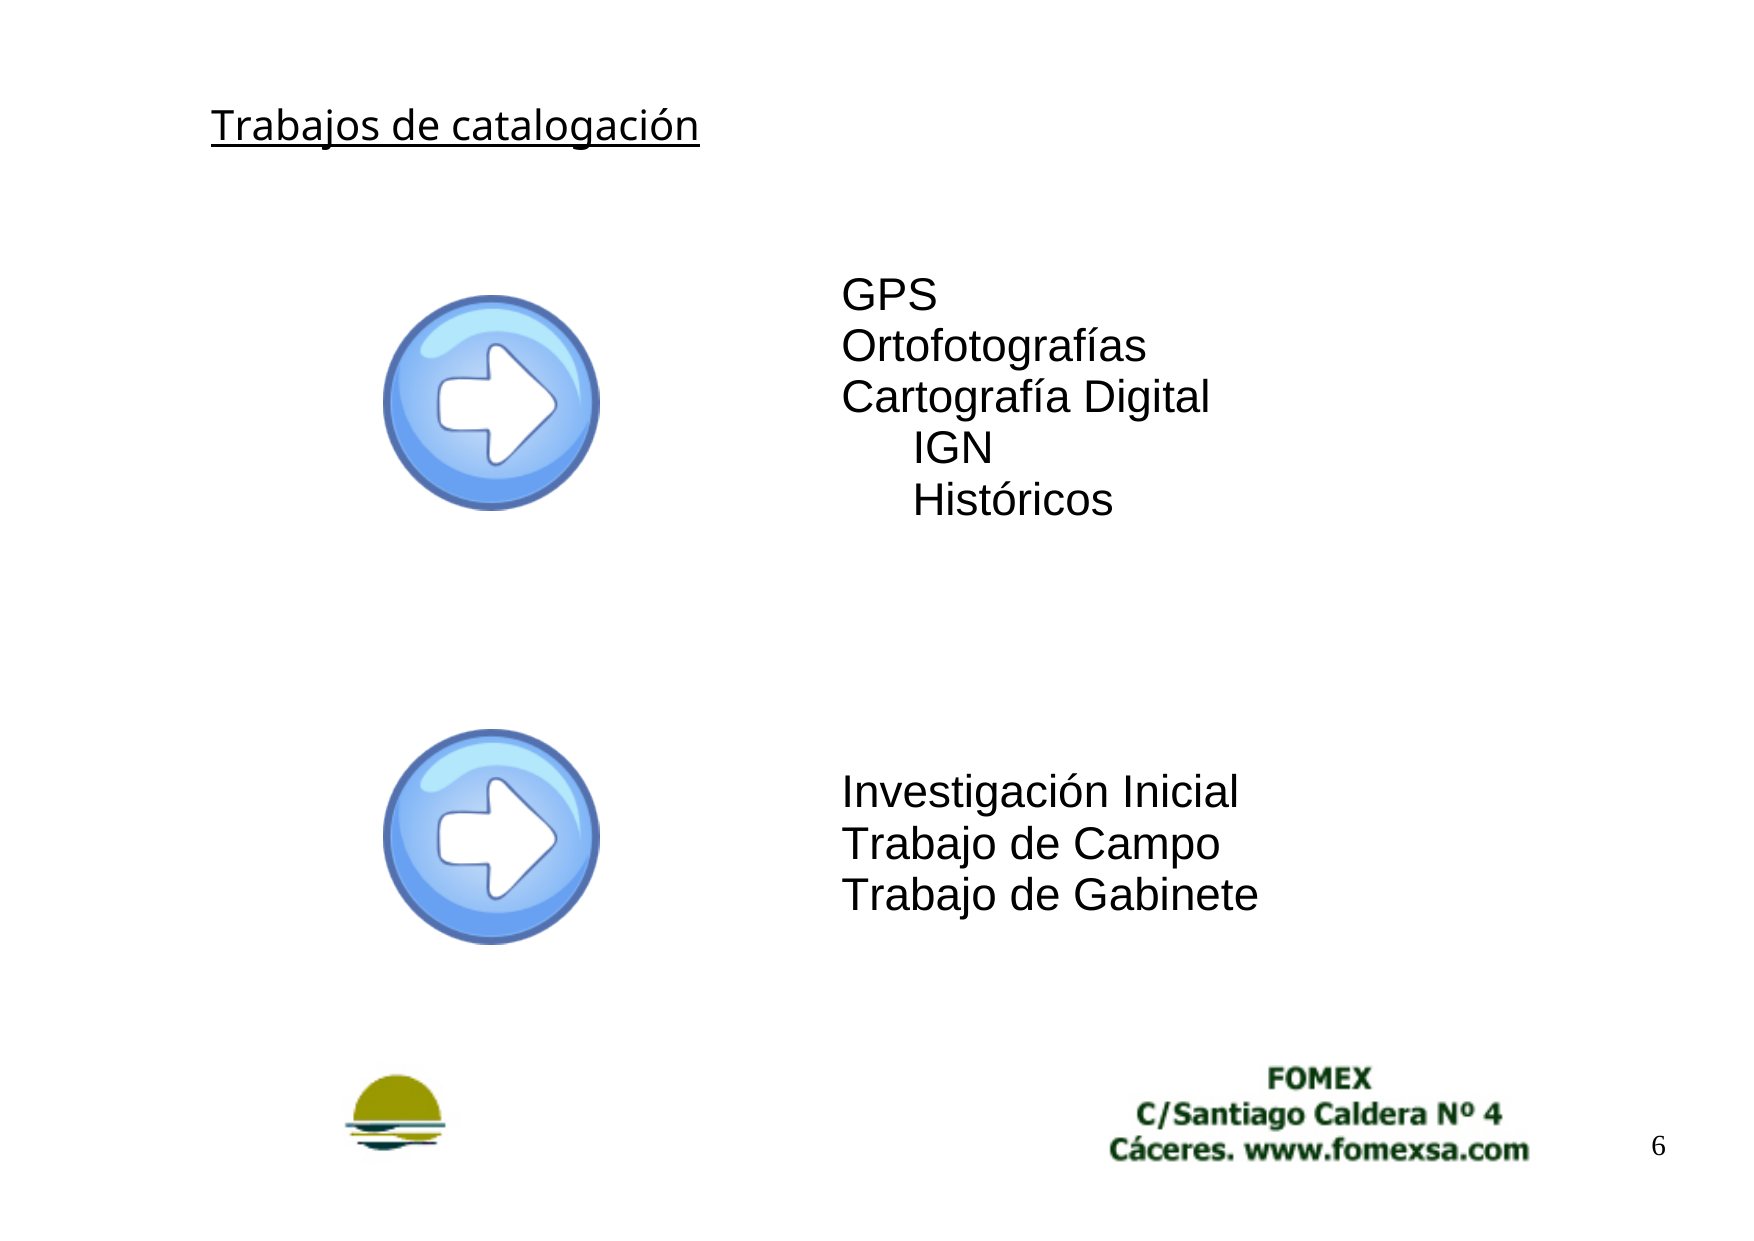

Trabajos de catalogación
GPS
Ortofotografías
Cartografía Digital
IGN
Históricos
Investigación Inicial
Trabajo de Campo
Trabajo de Gabinete
FOMEX. Marzo 2007
6